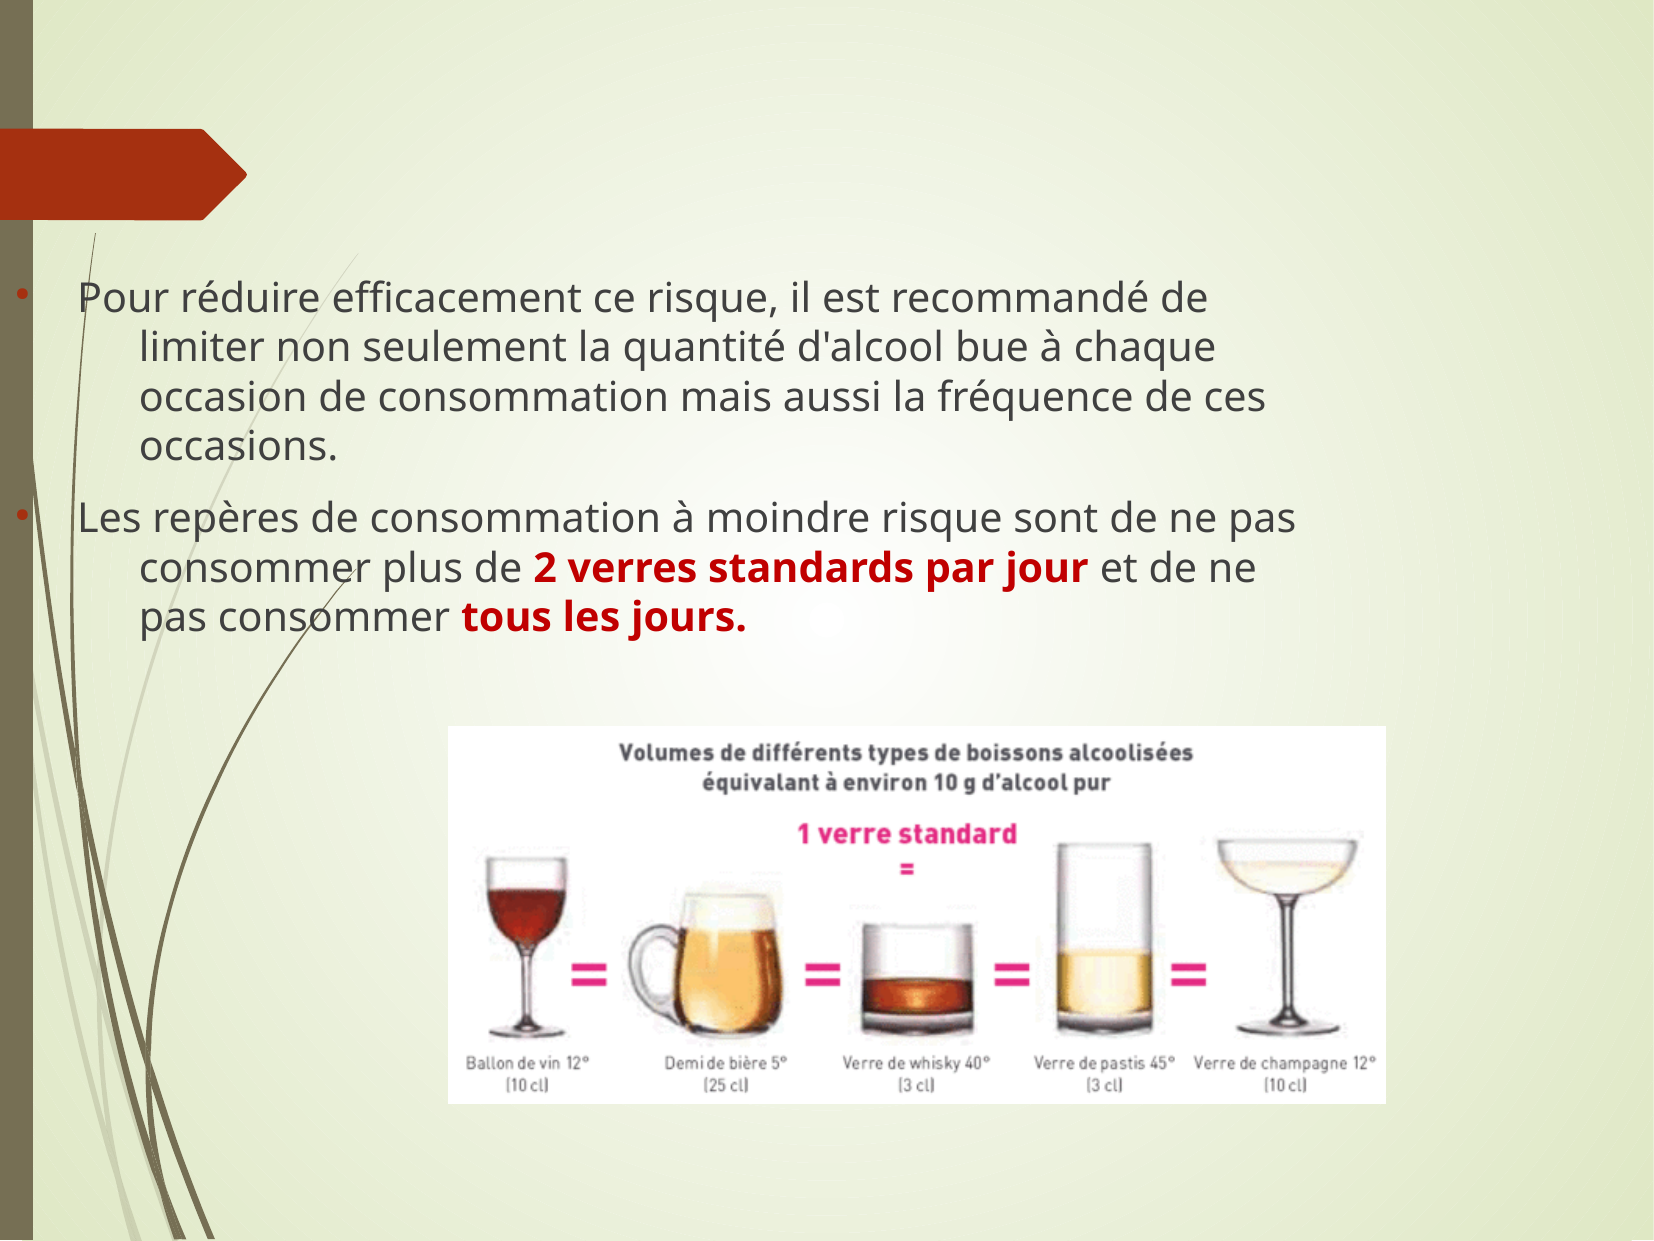

# Pour réduire efficacement ce risque, il est recommandé de limiter non seulement la quantité d'alcool bue à chaque occasion de consommation mais aussi la fréquence de ces occasions.
Les repères de consommation à moindre risque sont de ne pas consommer plus de 2 verres standards par jour et de ne pas consommer tous les jours.